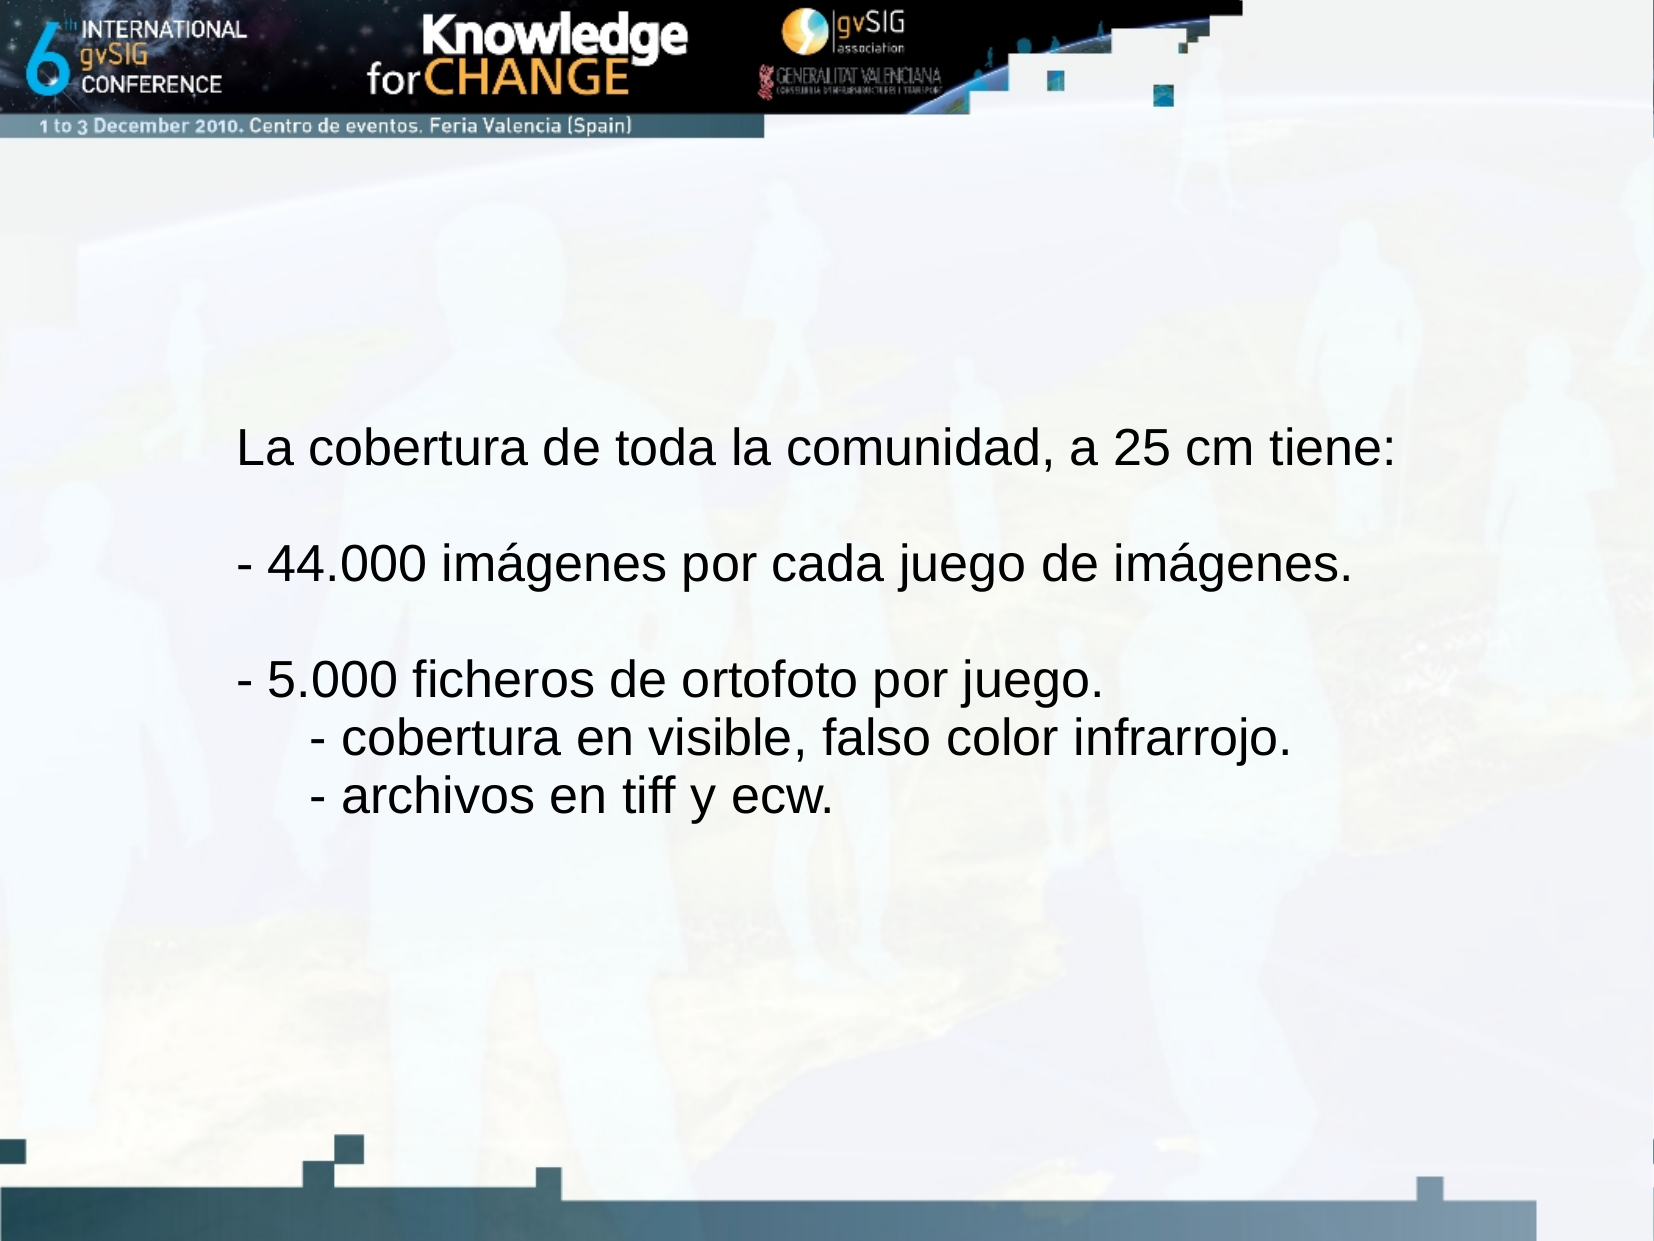

# La cobertura de toda la comunidad, a 25 cm tiene:
- 44.000 imágenes por cada juego de imágenes.
- 5.000 ficheros de ortofoto por juego.
	- cobertura en visible, falso color infrarrojo.
	- archivos en tiff y ecw.